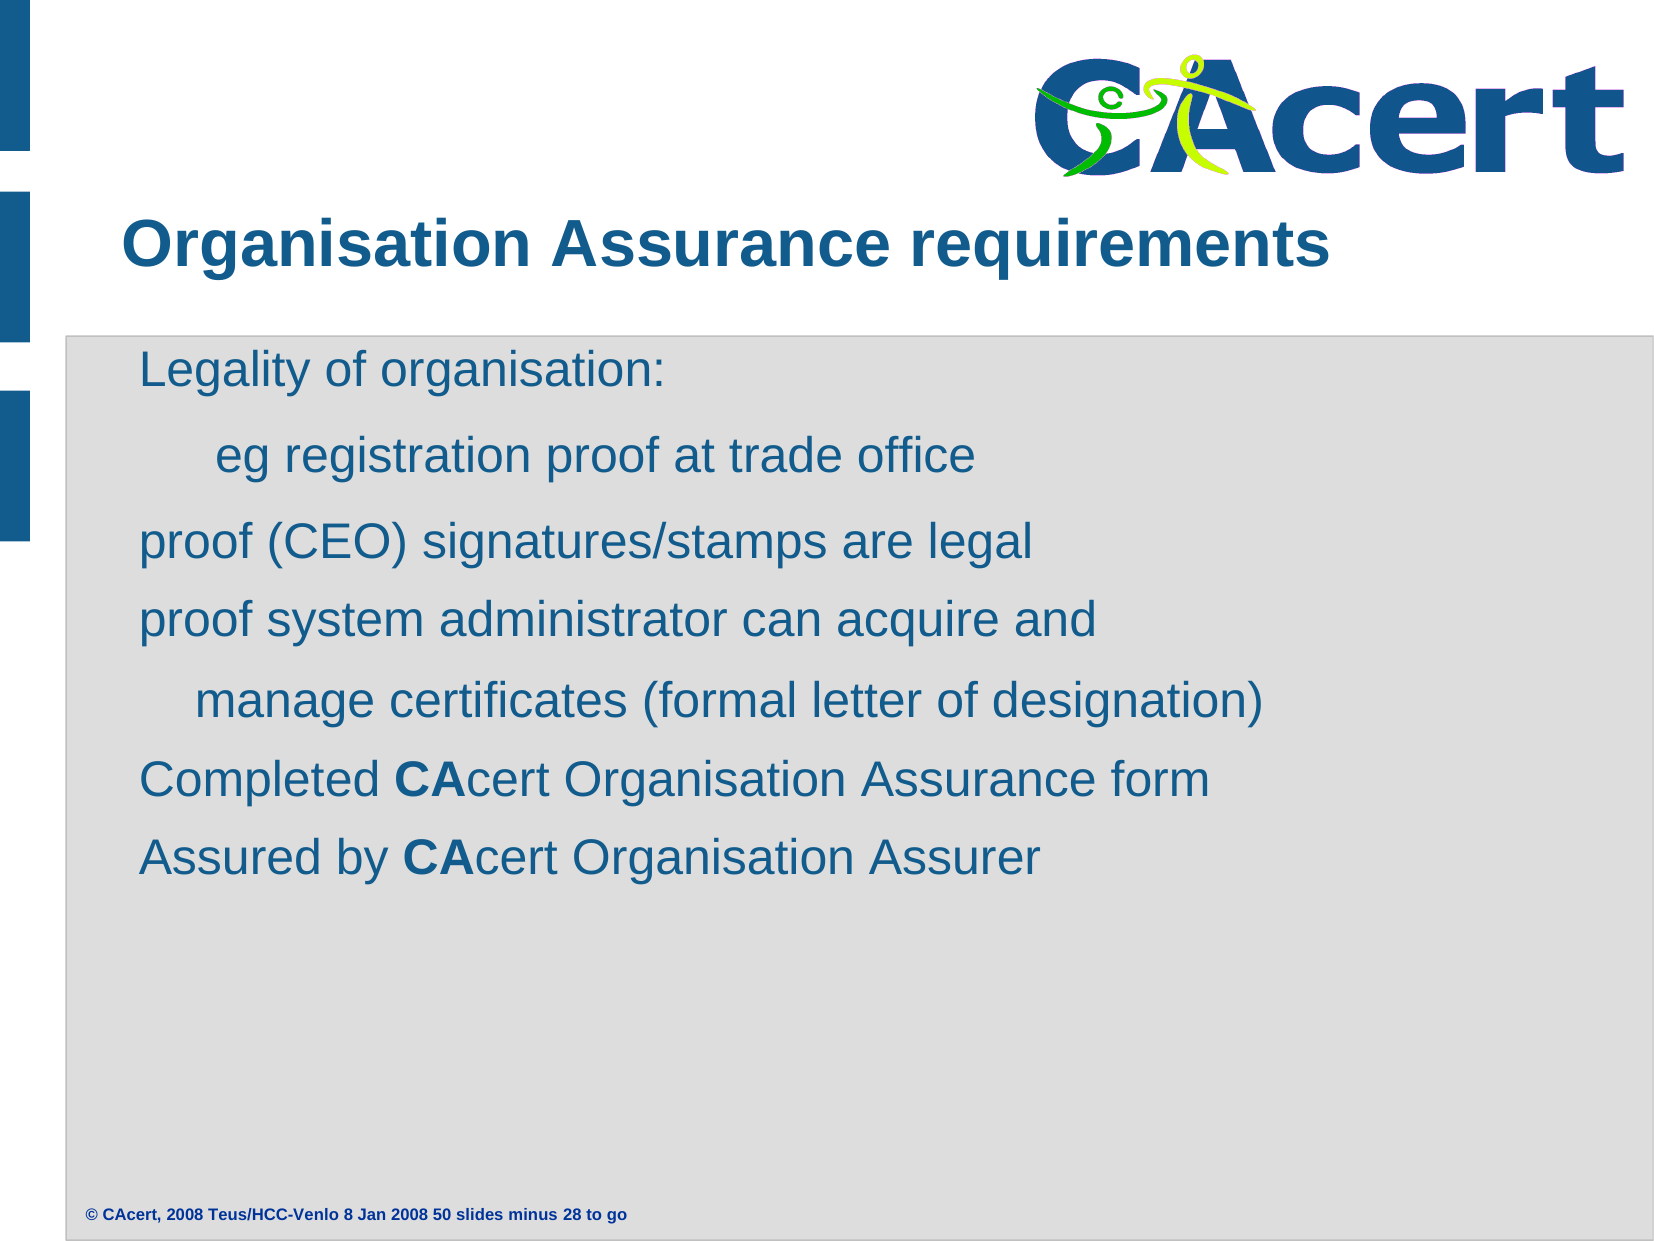

# Organisation Assurance requirements
Legality of organisation:
eg registration proof at trade office
proof (CEO) signatures/stamps are legal
proof system administrator can acquire and
 manage certificates (formal letter of designation)‏
Completed CAcert Organisation Assurance form
Assured by CAcert Organisation Assurer